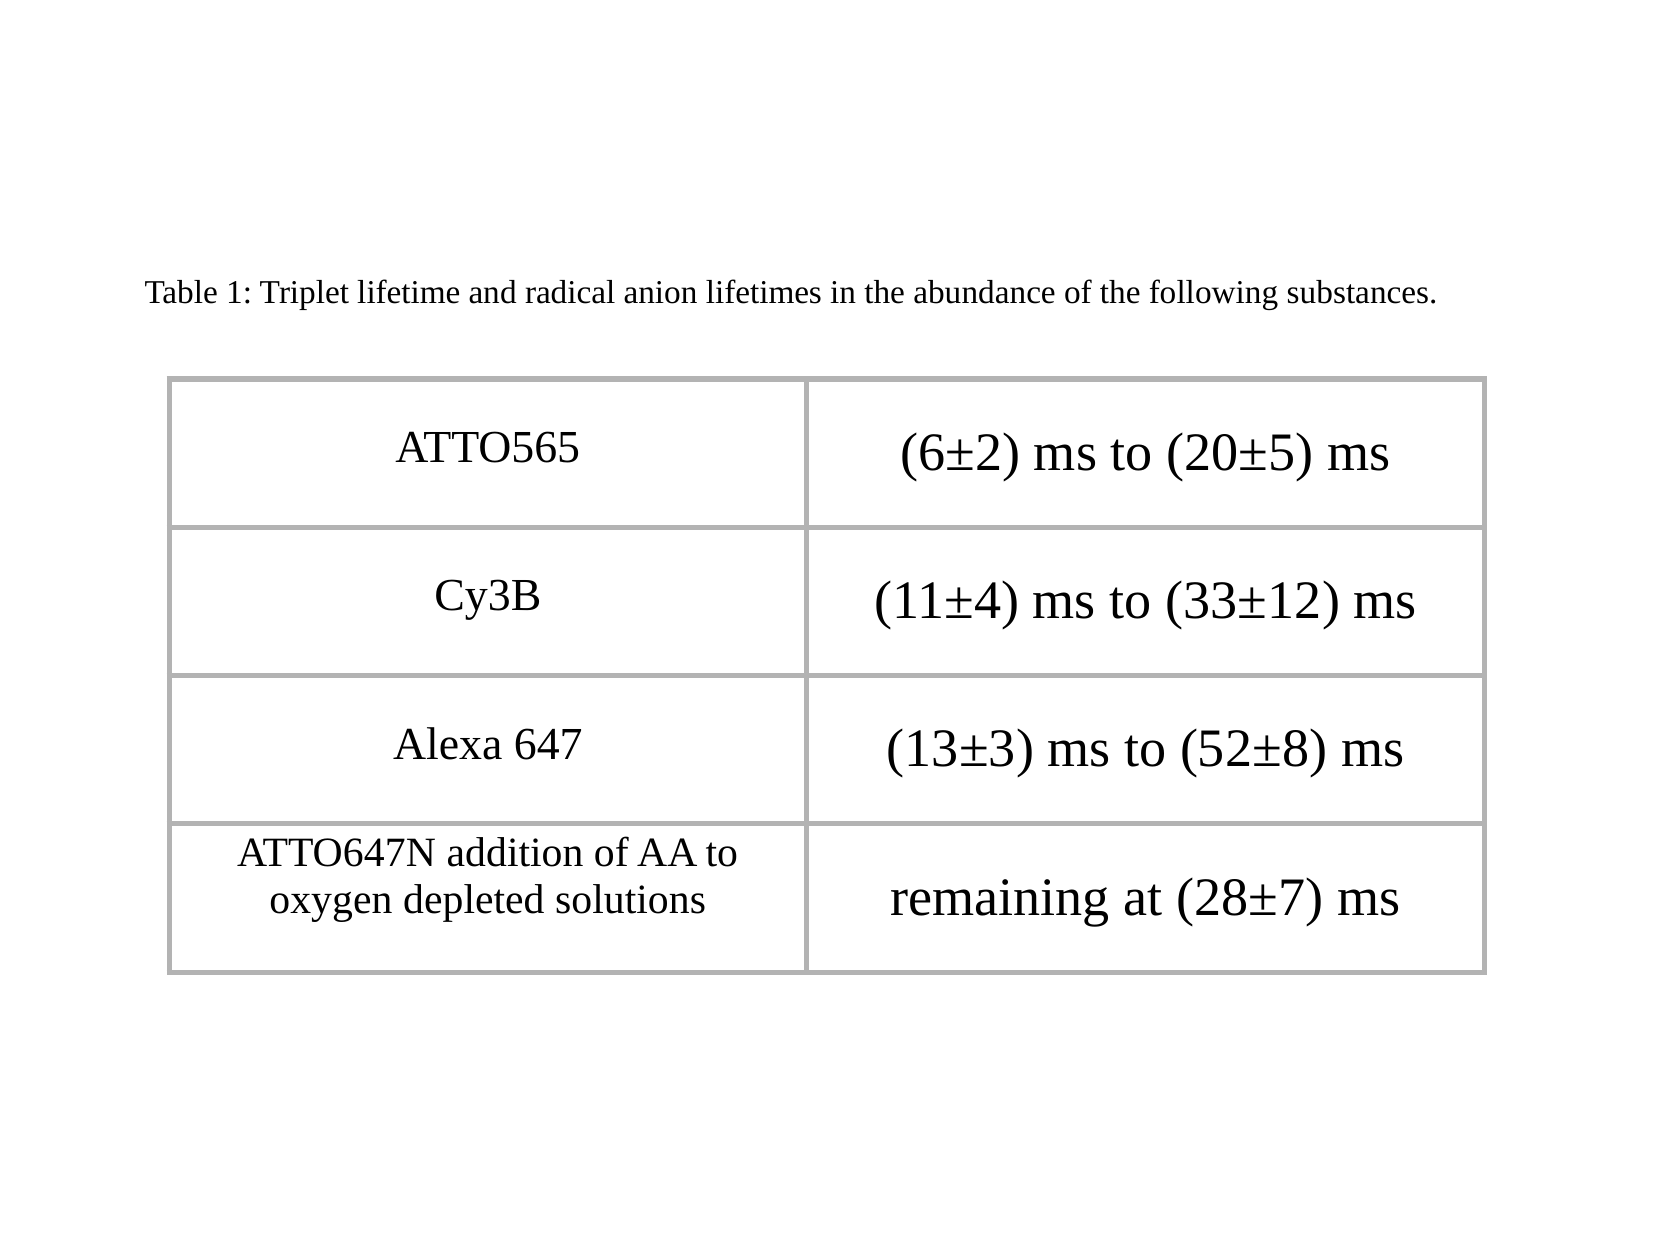

Table 1: Triplet lifetime and radical anion lifetimes in the abundance of the following substances.
| ATTO565 | (6±2) ms to (20±5) ms |
| --- | --- |
| Cy3B | (11±4) ms to (33±12) ms |
| Alexa 647 | (13±3) ms to (52±8) ms |
| ATTO647N addition of AA to oxygen depleted solutions | remaining at (28±7) ms |